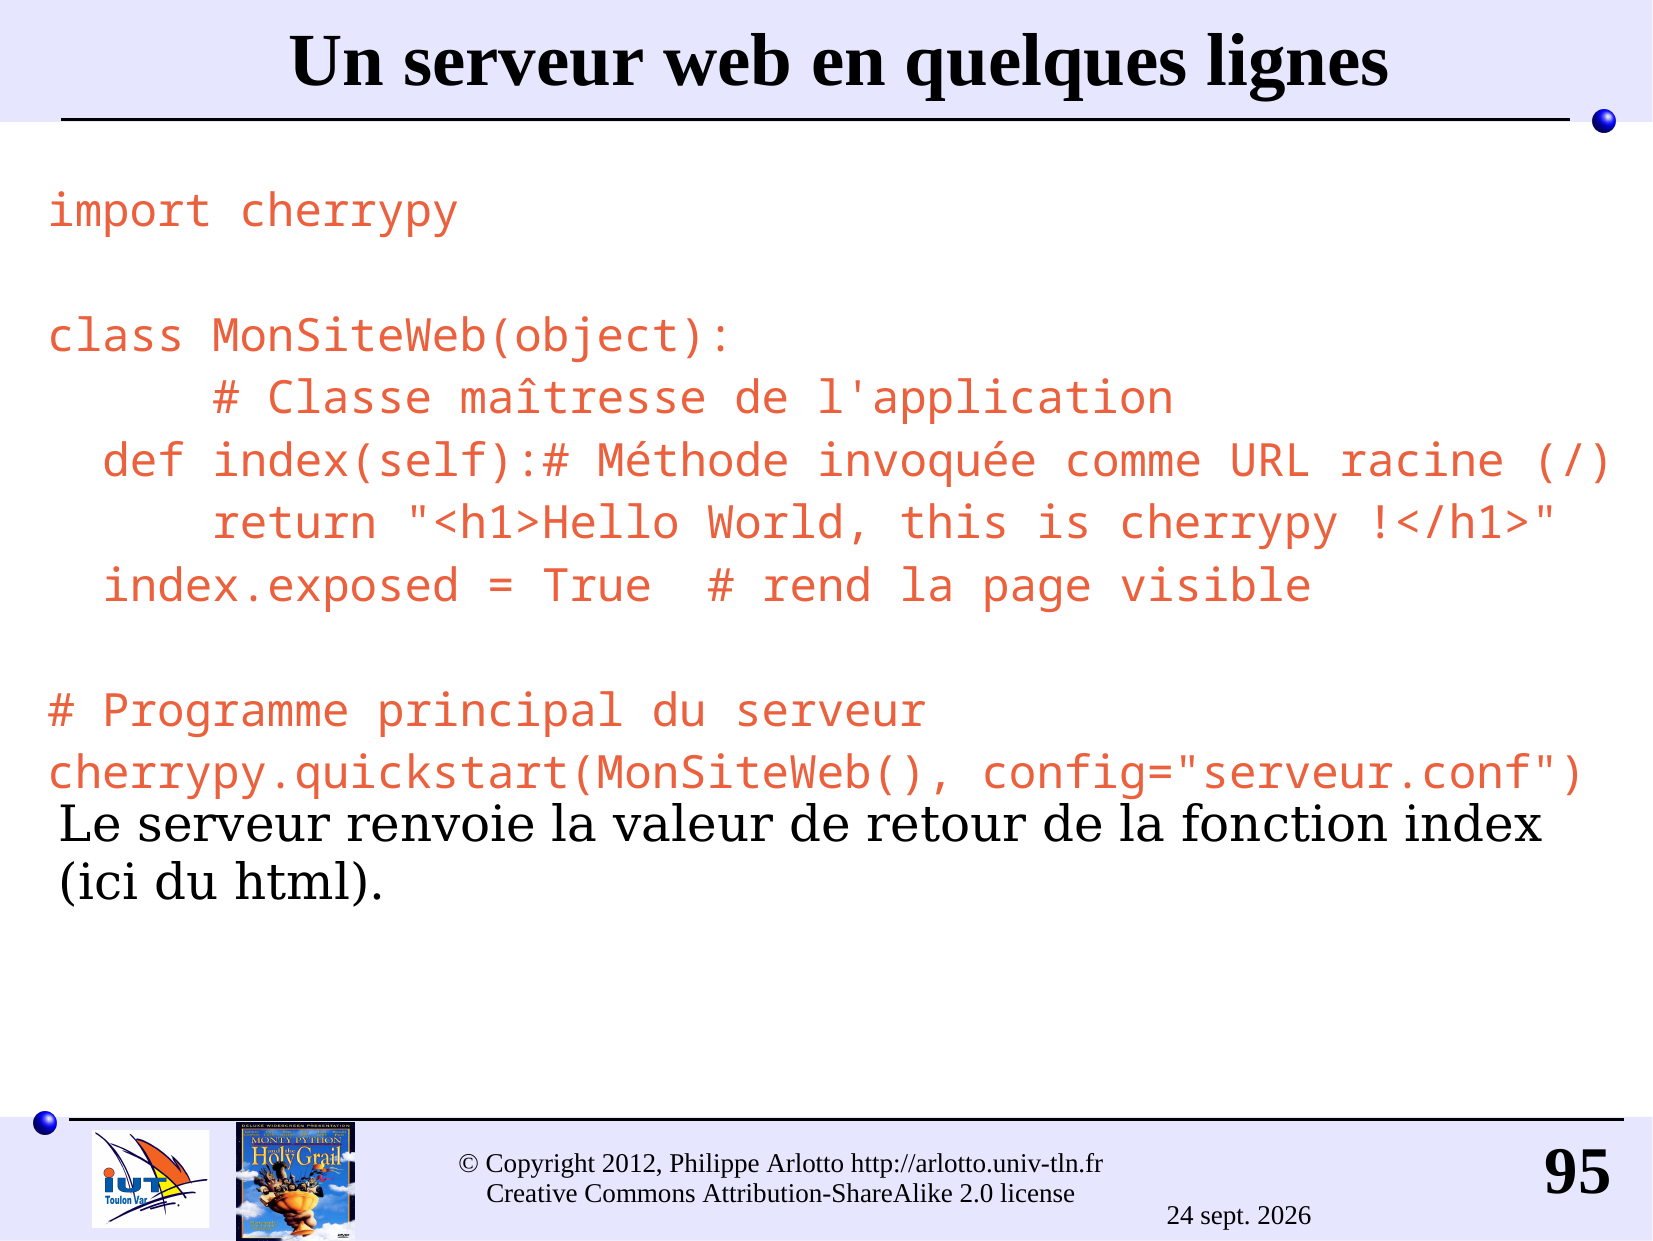

# Un serveur web en quelques lignes
import cherrypy
class MonSiteWeb(object):
 # Classe maîtresse de l'application
 def index(self):# Méthode invoquée comme URL racine (/)
 return "<h1>Hello World, this is cherrypy !</h1>"
 index.exposed = True # rend la page visible
# Programme principal du serveur
cherrypy.quickstart(MonSiteWeb(), config="serveur.conf")
Le serveur renvoie la valeur de retour de la fonction index
(ici du html).